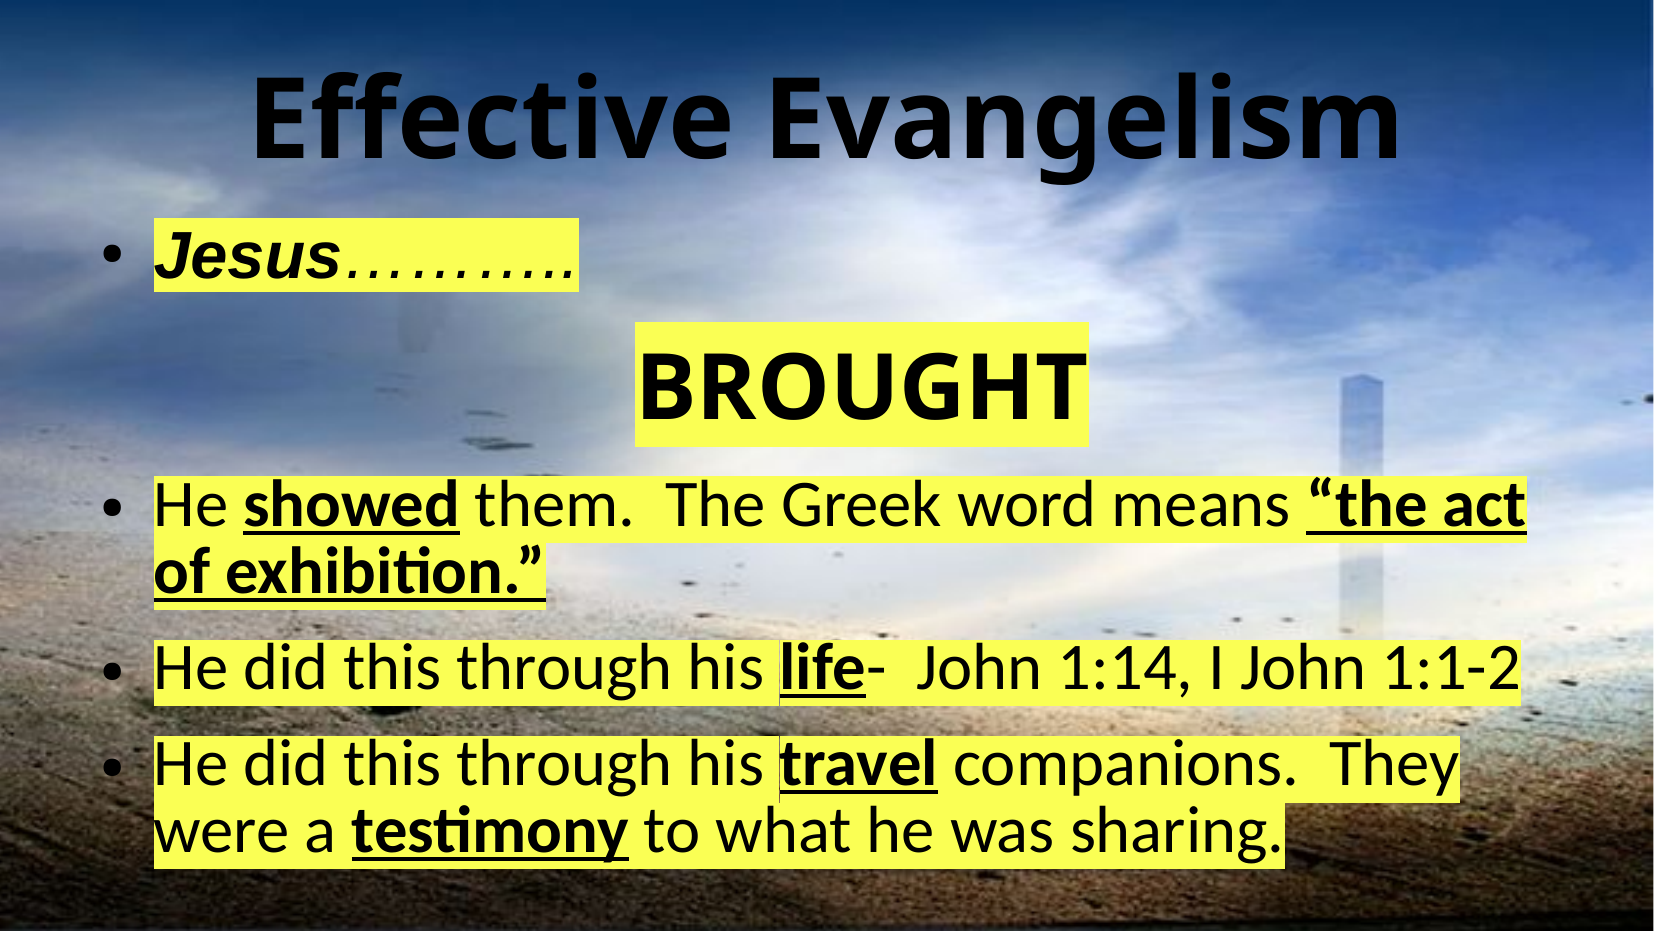

# Effective Evangelism
Jesus………..
BROUGHT
He showed them. The Greek word means “the act of exhibition.”
He did this through his life- John 1:14, I John 1:1-2
He did this through his travel companions. They were a testimony to what he was sharing.